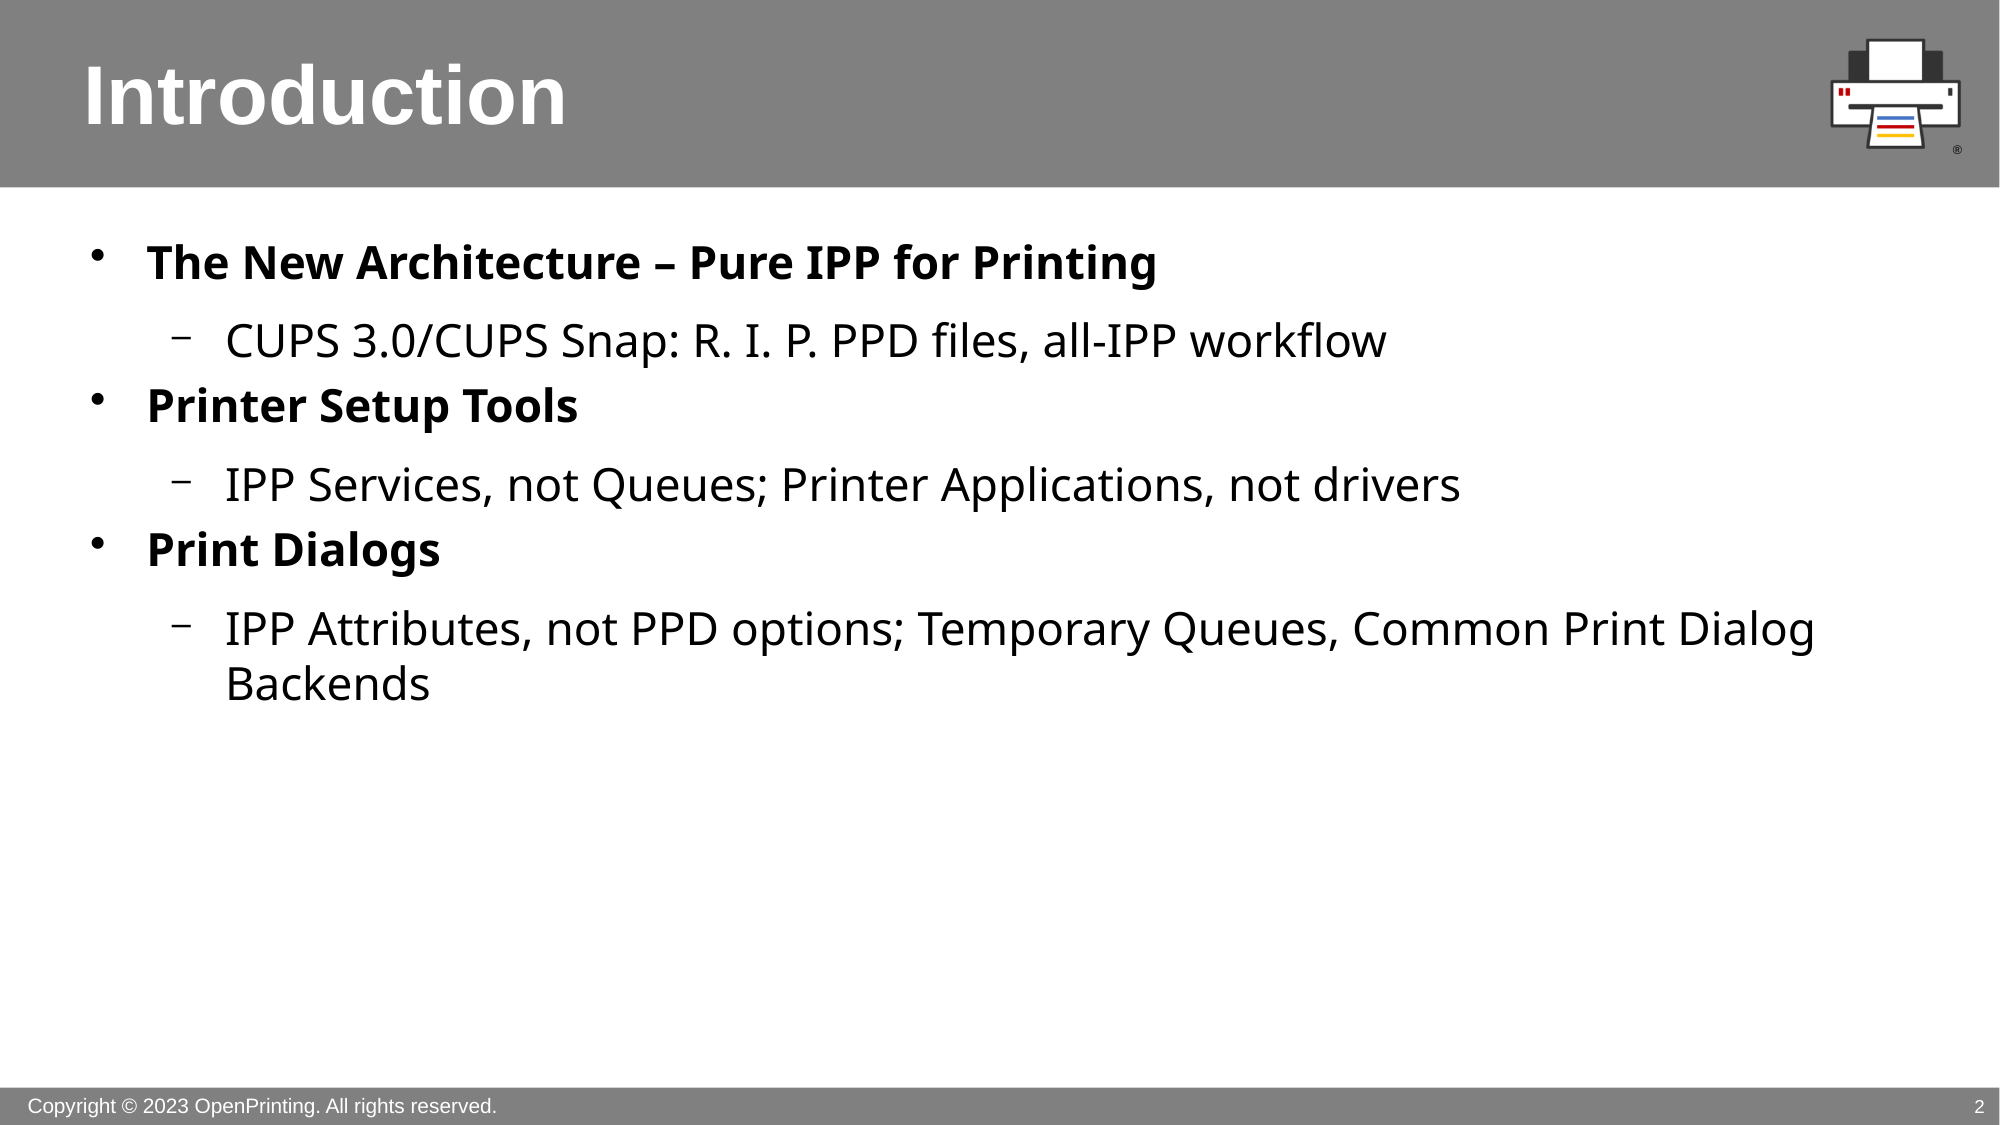

Introduction
# The New Architecture – Pure IPP for Printing
CUPS 3.0/CUPS Snap: R. I. P. PPD files, all-IPP workflow
Printer Setup Tools
IPP Services, not Queues; Printer Applications, not drivers
Print Dialogs
IPP Attributes, not PPD options; Temporary Queues, Common Print Dialog Backends